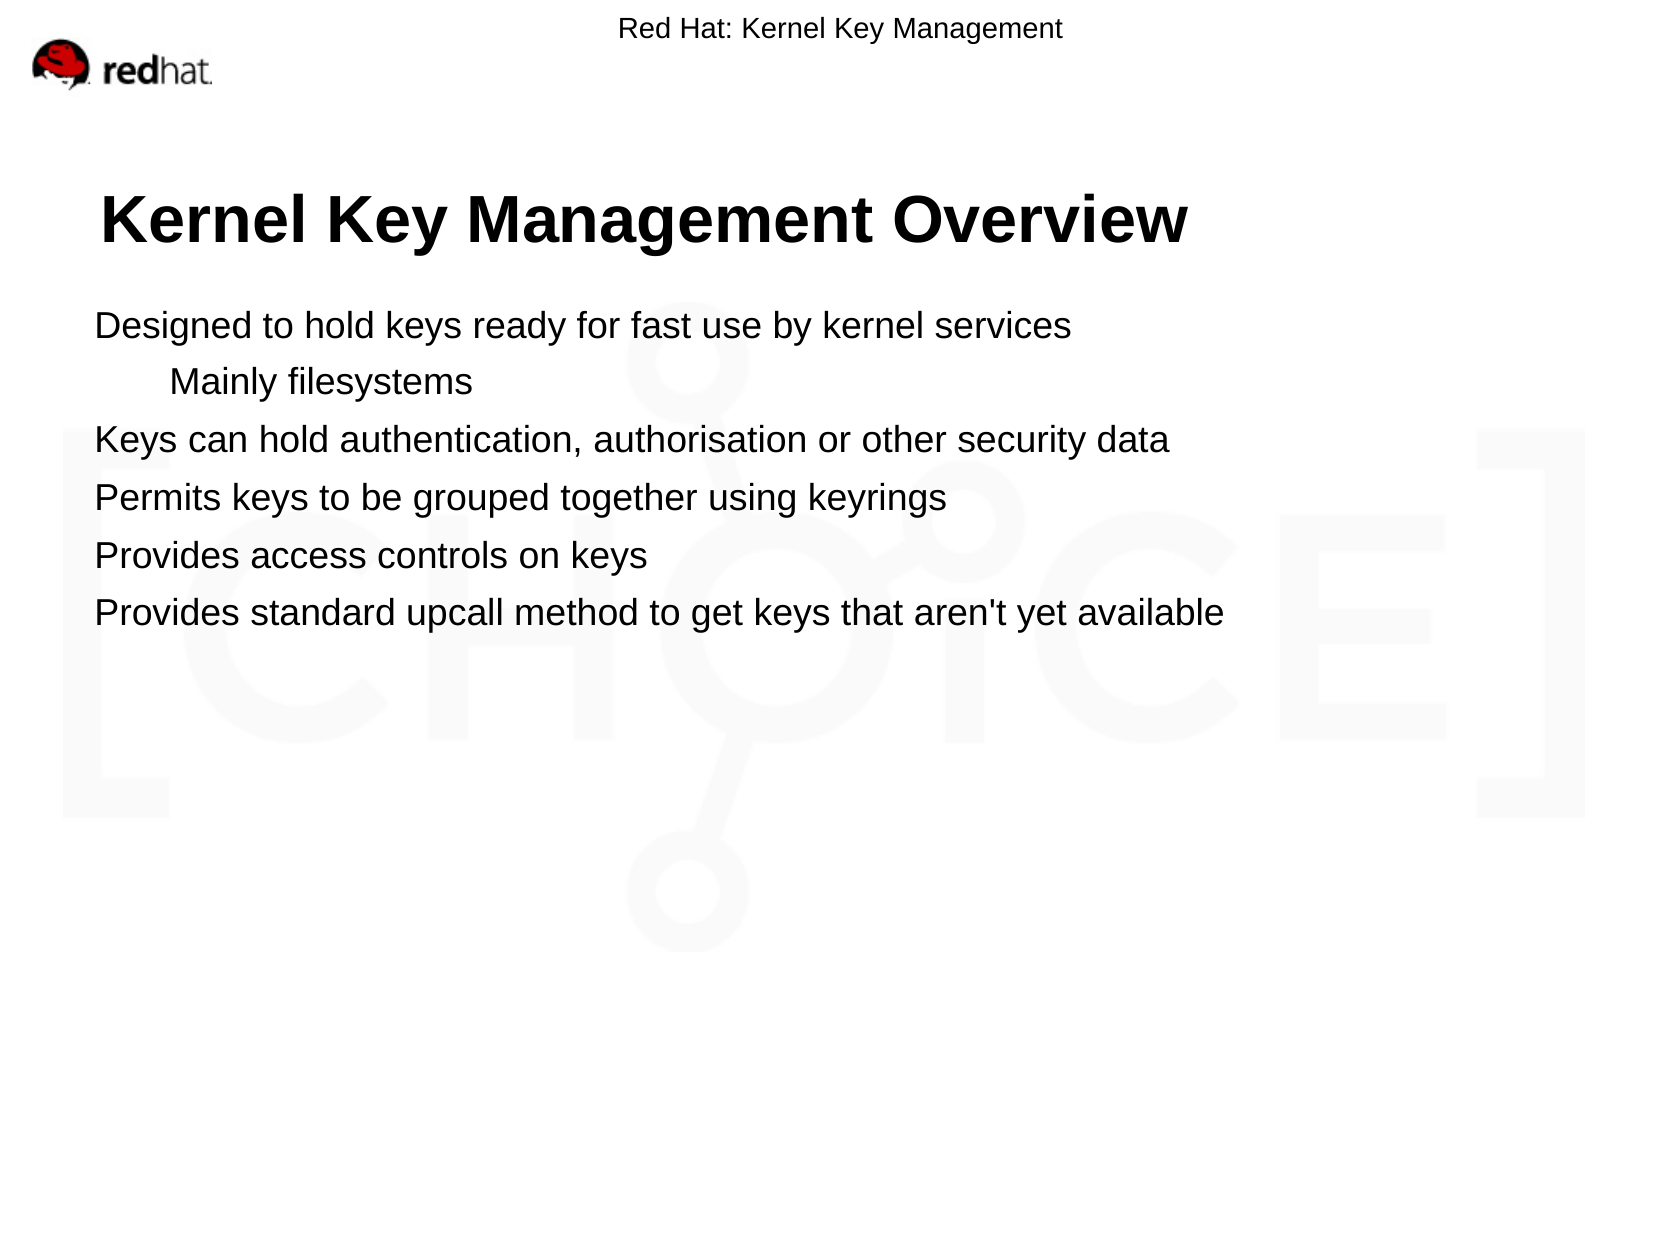

# Kernel Key Management Overview
Designed to hold keys ready for fast use by kernel services
Mainly filesystems
Keys can hold authentication, authorisation or other security data
Permits keys to be grouped together using keyrings
Provides access controls on keys
Provides standard upcall method to get keys that aren't yet available